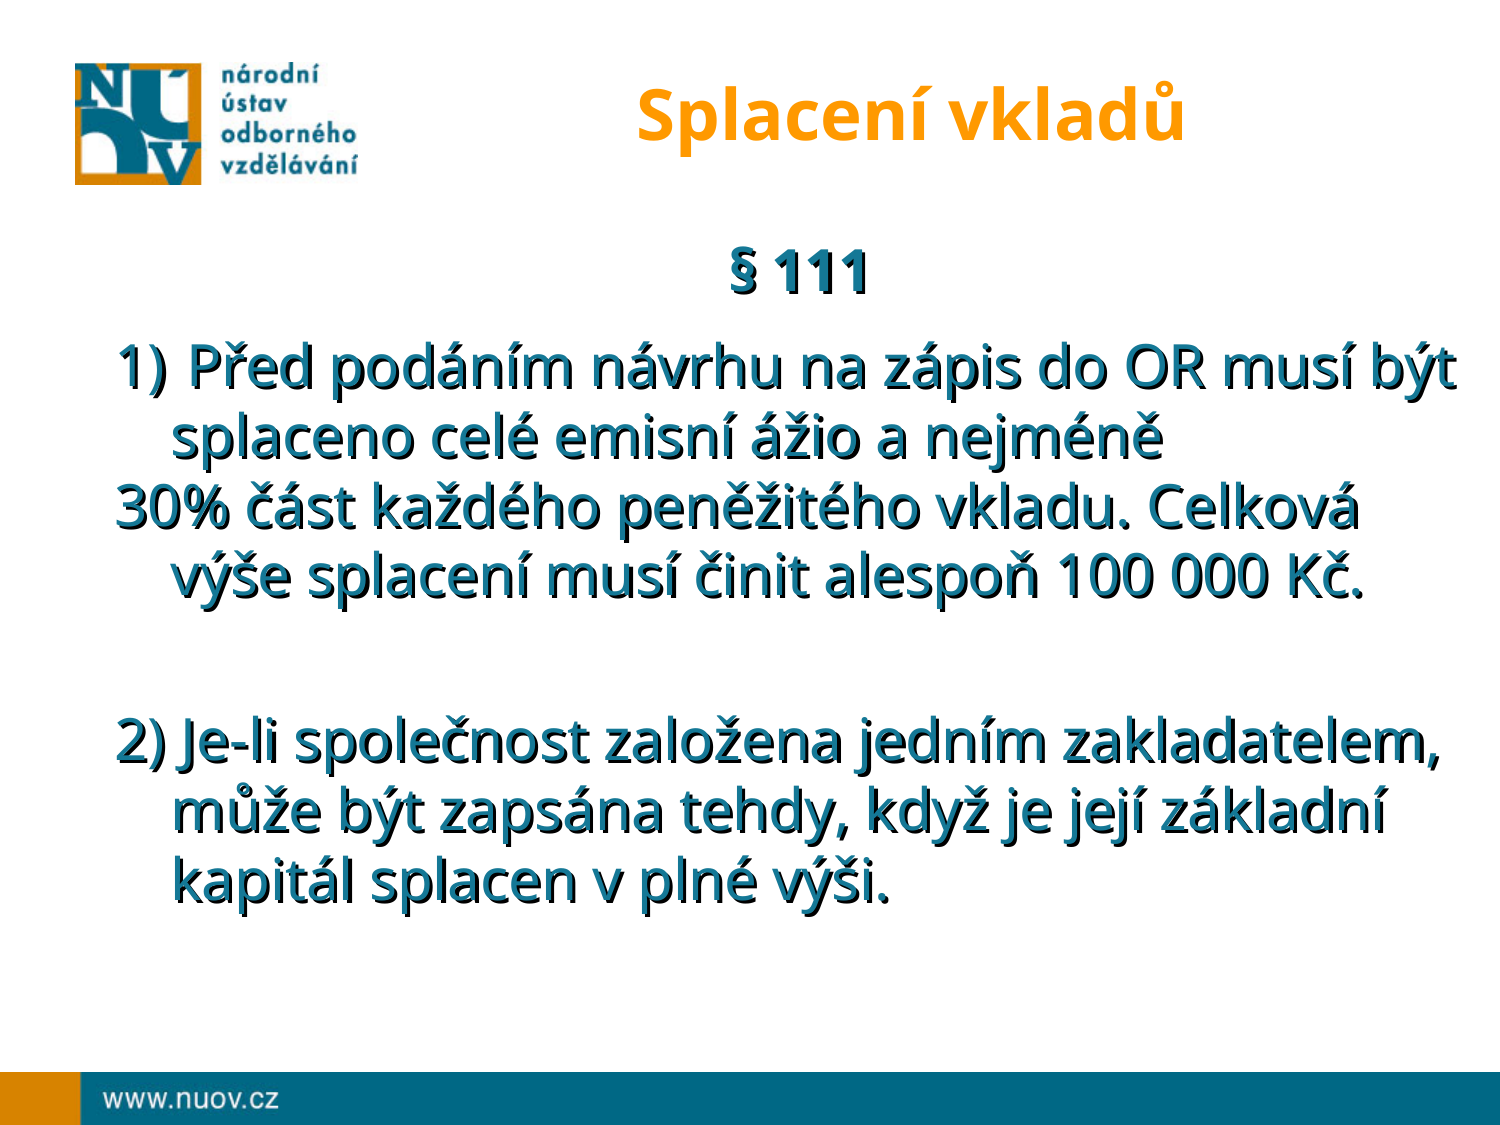

# Splacení vkladů
§ 111
 Před podáním návrhu na zápis do OR musí být splaceno celé emisní ážio a nejméně
30% část každého peněžitého vkladu. Celková výše splacení musí činit alespoň 100 000 Kč.
2) Je-li společnost založena jedním zakladatelem, může být zapsána tehdy, když je její základní kapitál splacen v plné výši.